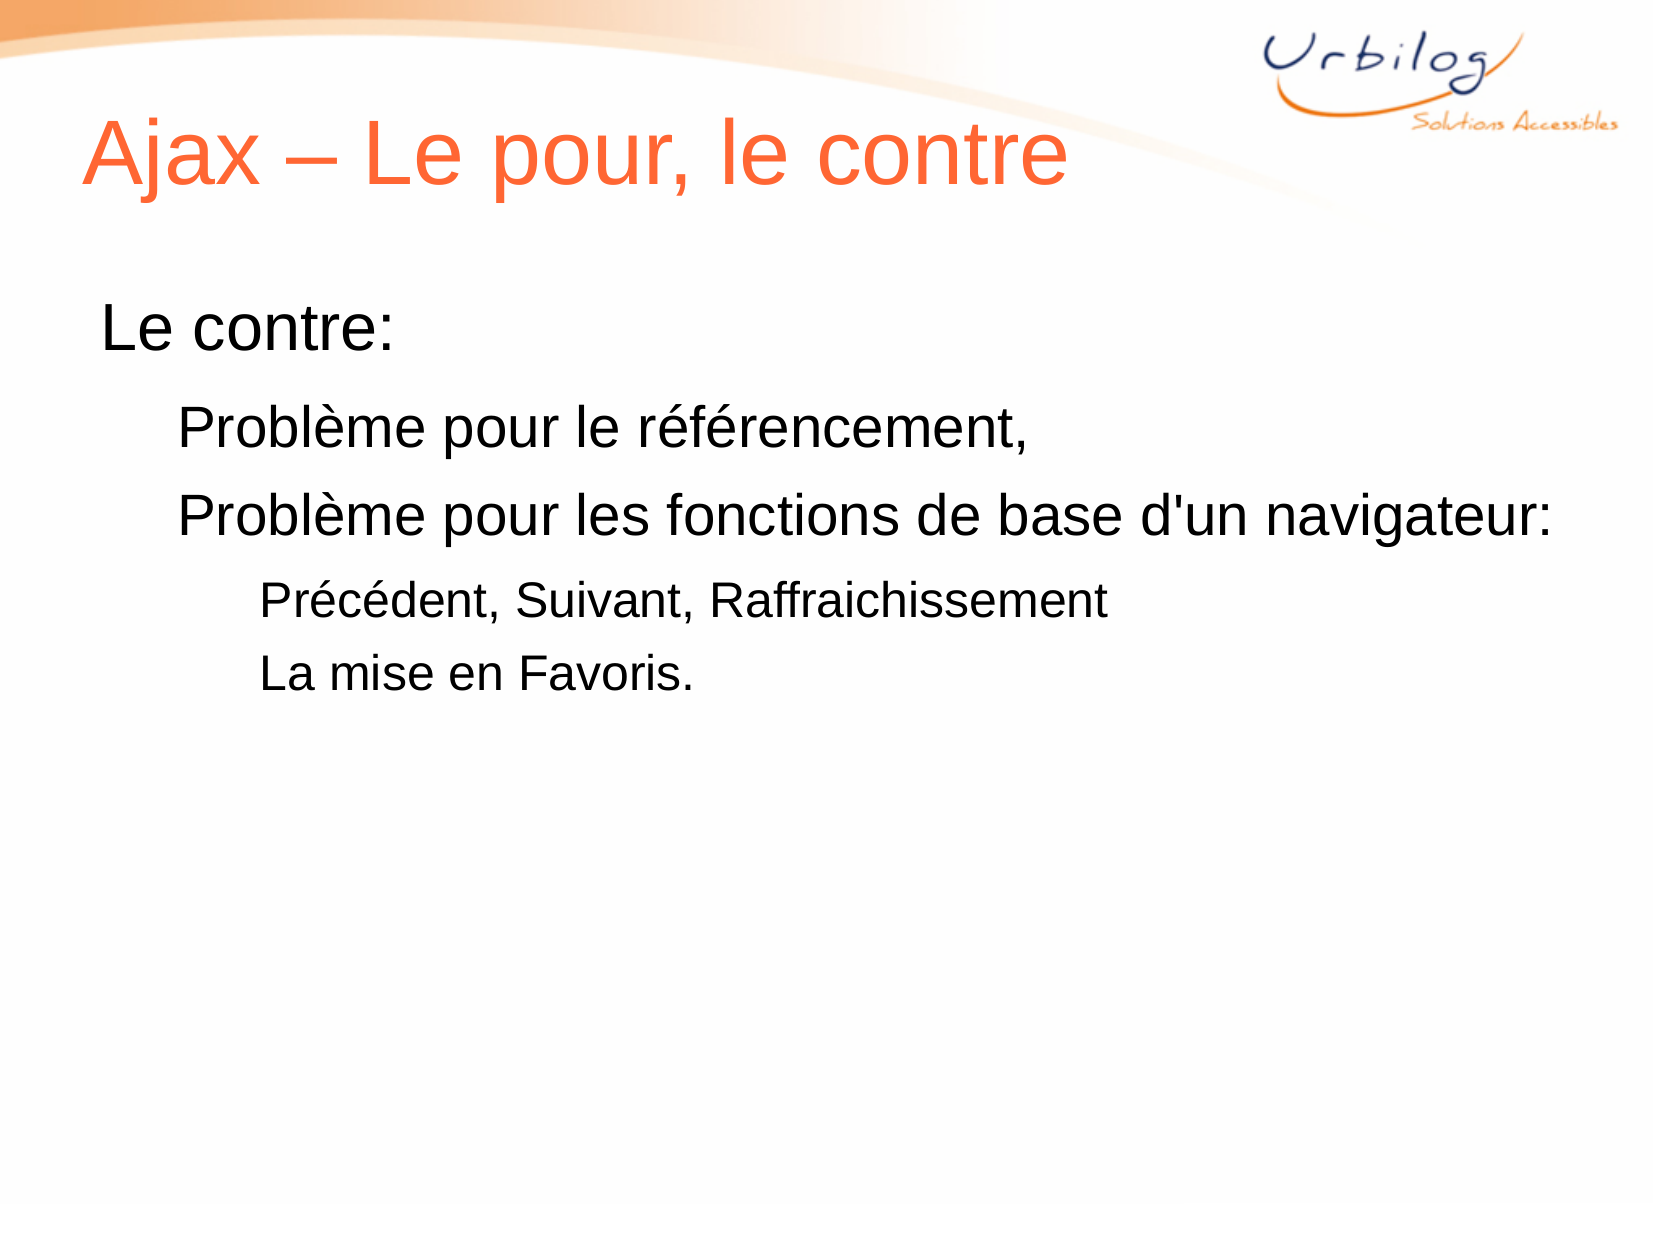

# Ajax – Le pour, le contre
Le contre:
Problème pour le référencement,
Problème pour les fonctions de base d'un navigateur:
Précédent, Suivant, Raffraichissement
La mise en Favoris.